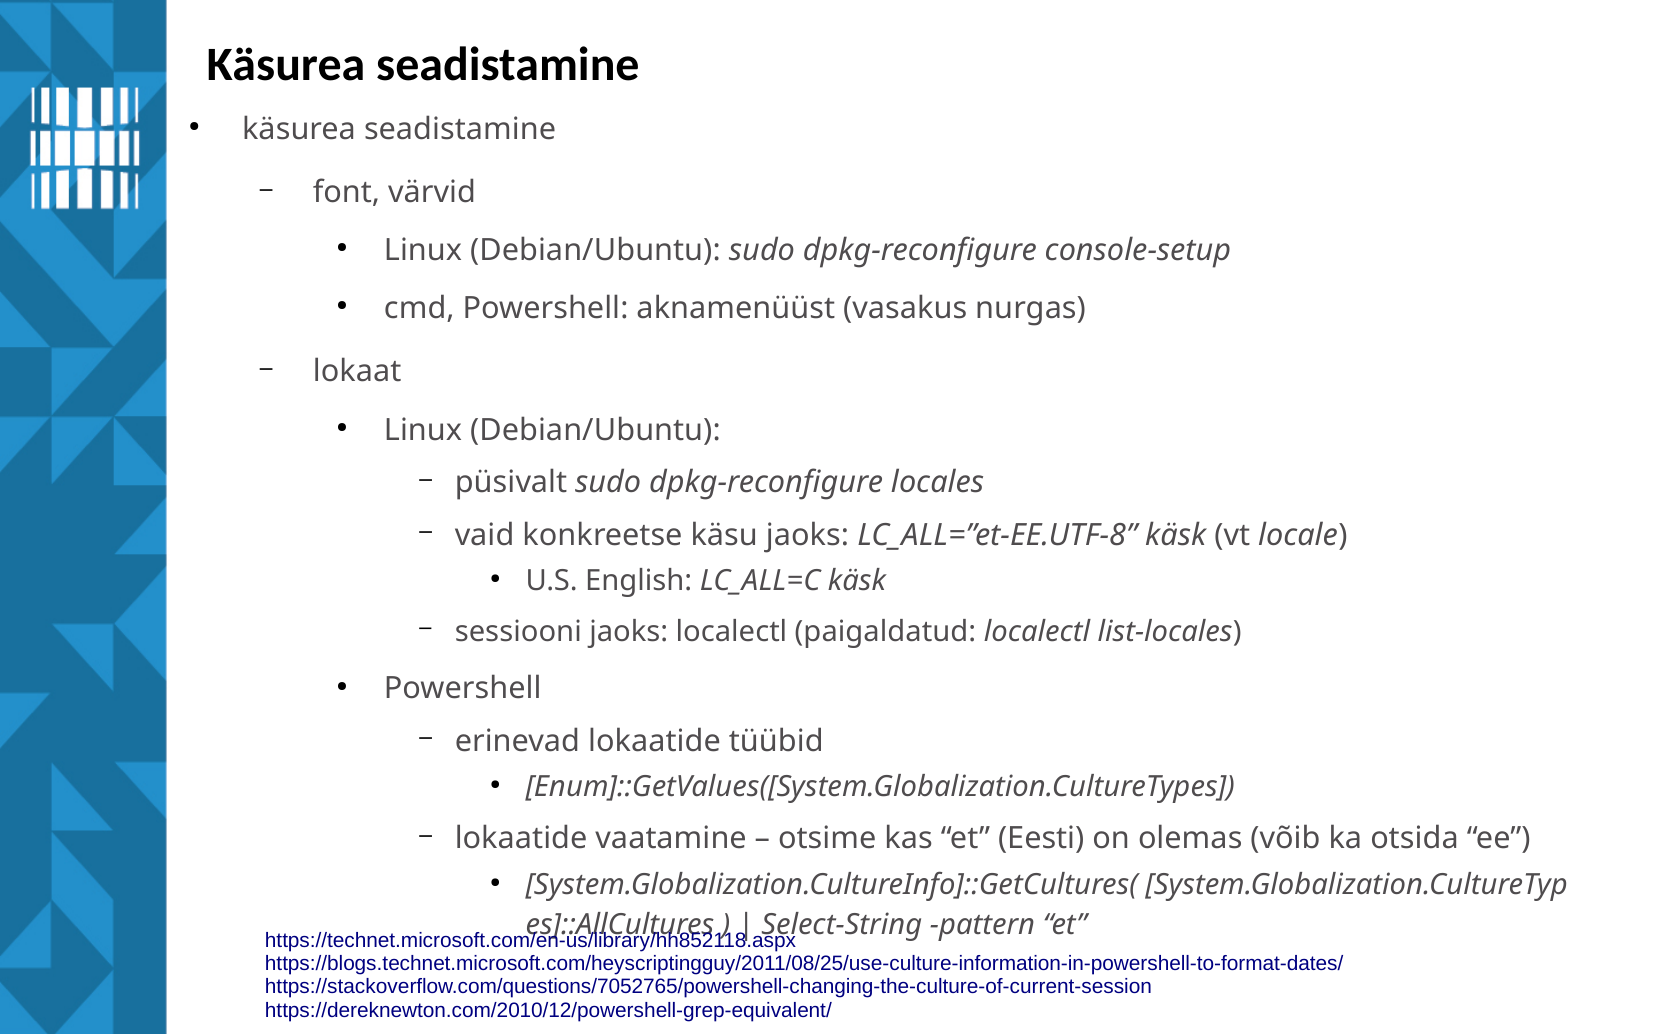

# Käsurea seadistamine
käsurea seadistamine
font, värvid
Linux (Debian/Ubuntu): sudo dpkg-reconfigure console-setup
cmd, Powershell: aknamenüüst (vasakus nurgas)
lokaat
Linux (Debian/Ubuntu):
püsivalt sudo dpkg-reconfigure locales
vaid konkreetse käsu jaoks: LC_ALL=”et-EE.UTF-8” käsk (vt locale)
U.S. English: LC_ALL=C käsk
sessiooni jaoks: localectl (paigaldatud: localectl list-locales)
Powershell
erinevad lokaatide tüübid
[Enum]::GetValues([System.Globalization.CultureTypes])
lokaatide vaatamine – otsime kas “et” (Eesti) on olemas (võib ka otsida “ee”)
[System.Globalization.CultureInfo]::GetCultures( [System.Globalization.CultureTypes]::AllCultures ) | Select-String -pattern “et”
https://technet.microsoft.com/en-us/library/hh852118.aspx
https://blogs.technet.microsoft.com/heyscriptingguy/2011/08/25/use-culture-information-in-powershell-to-format-dates/
https://stackoverflow.com/questions/7052765/powershell-changing-the-culture-of-current-session
https://dereknewton.com/2010/12/powershell-grep-equivalent/